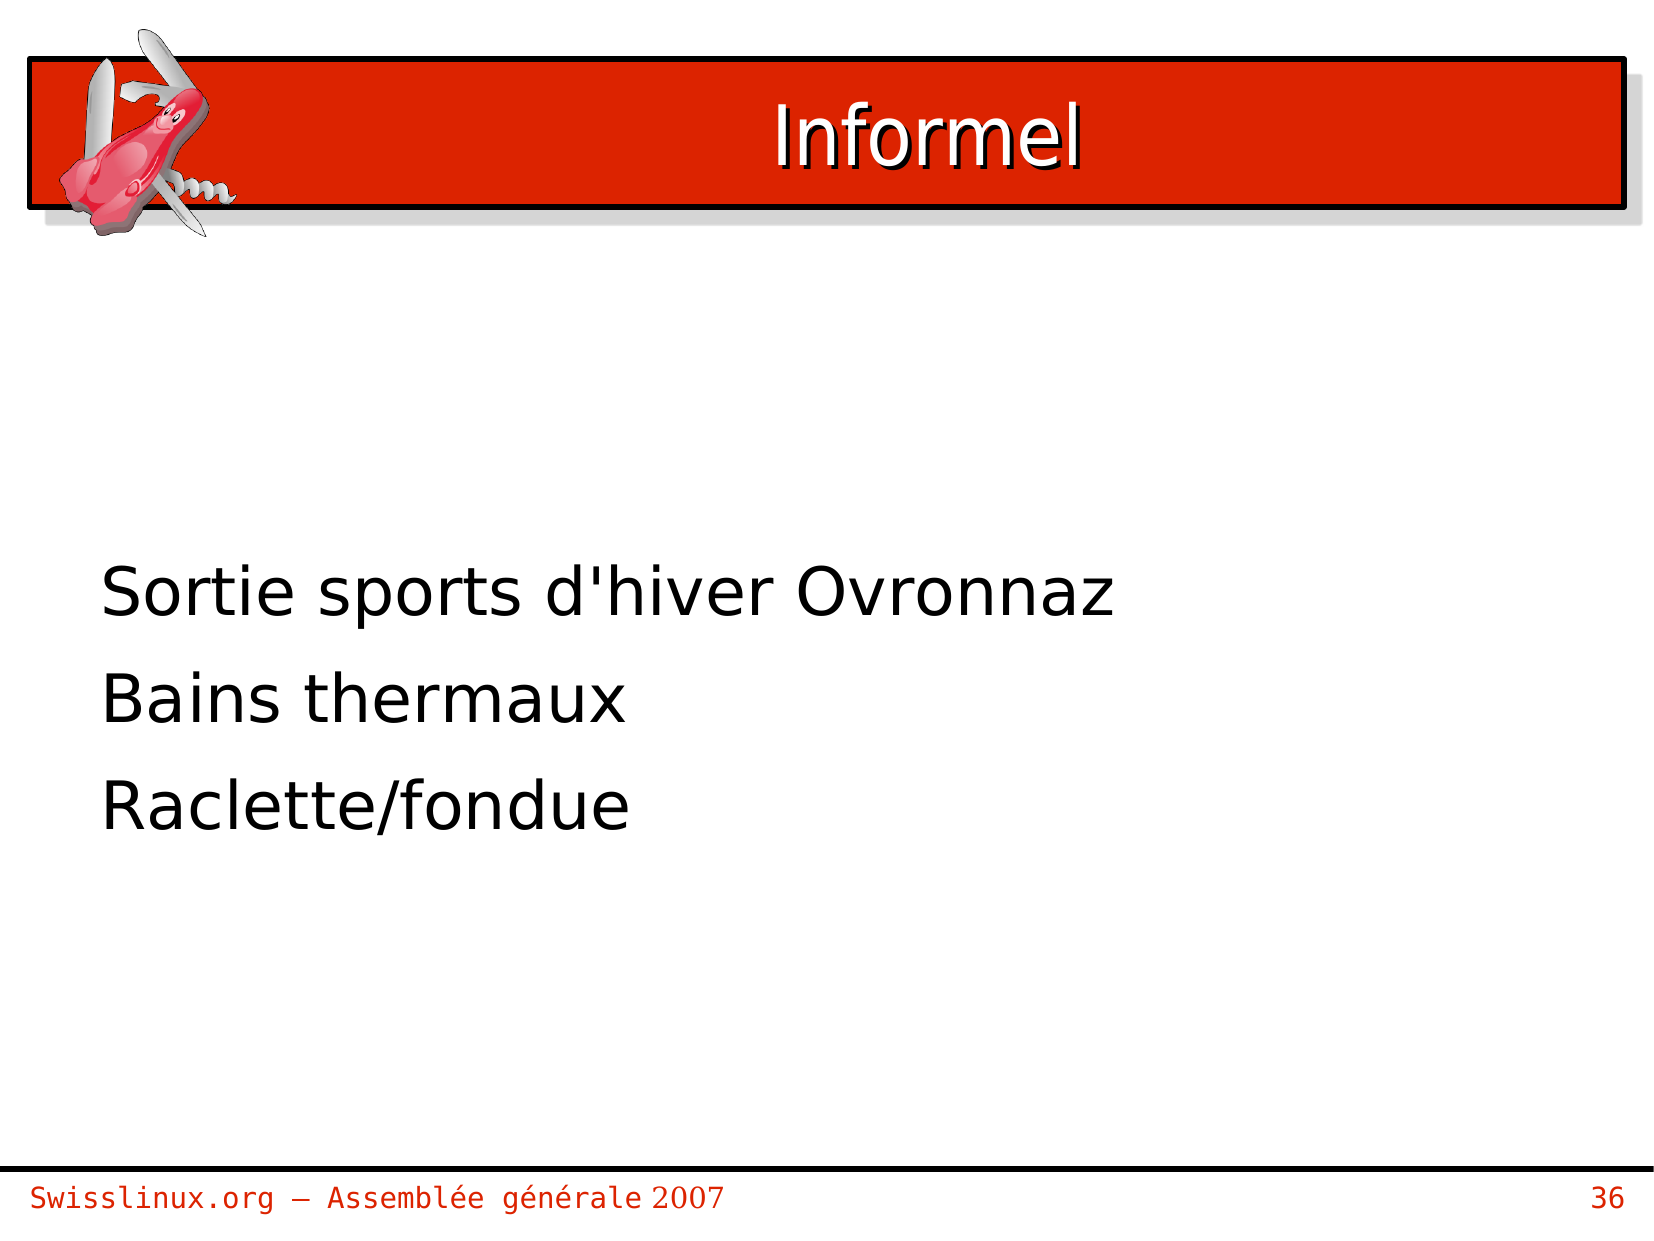

# Informel
Sortie sports d'hiver Ovronnaz
Bains thermaux
Raclette/fondue
26 Janvier 2007
36